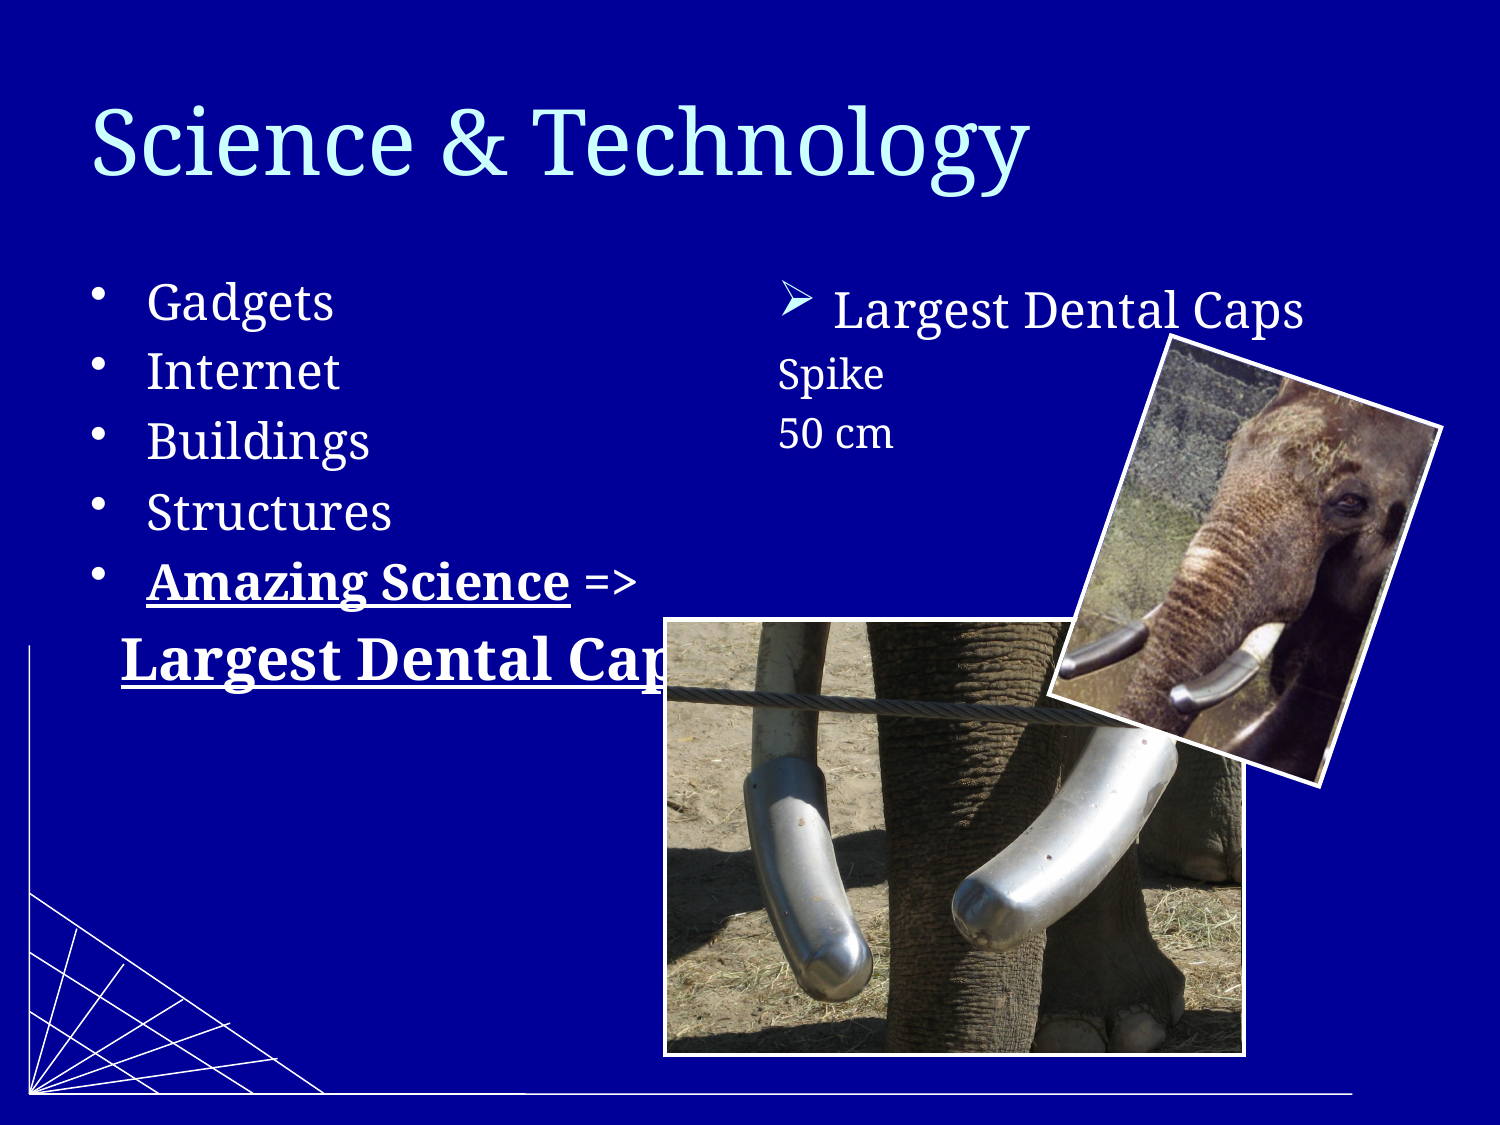

# Science & Technology
Gadgets
Internet
Buildings
Structures
Amazing Science =>
 Largest Dental Caps
Largest Dental Caps
Spike
50 cm